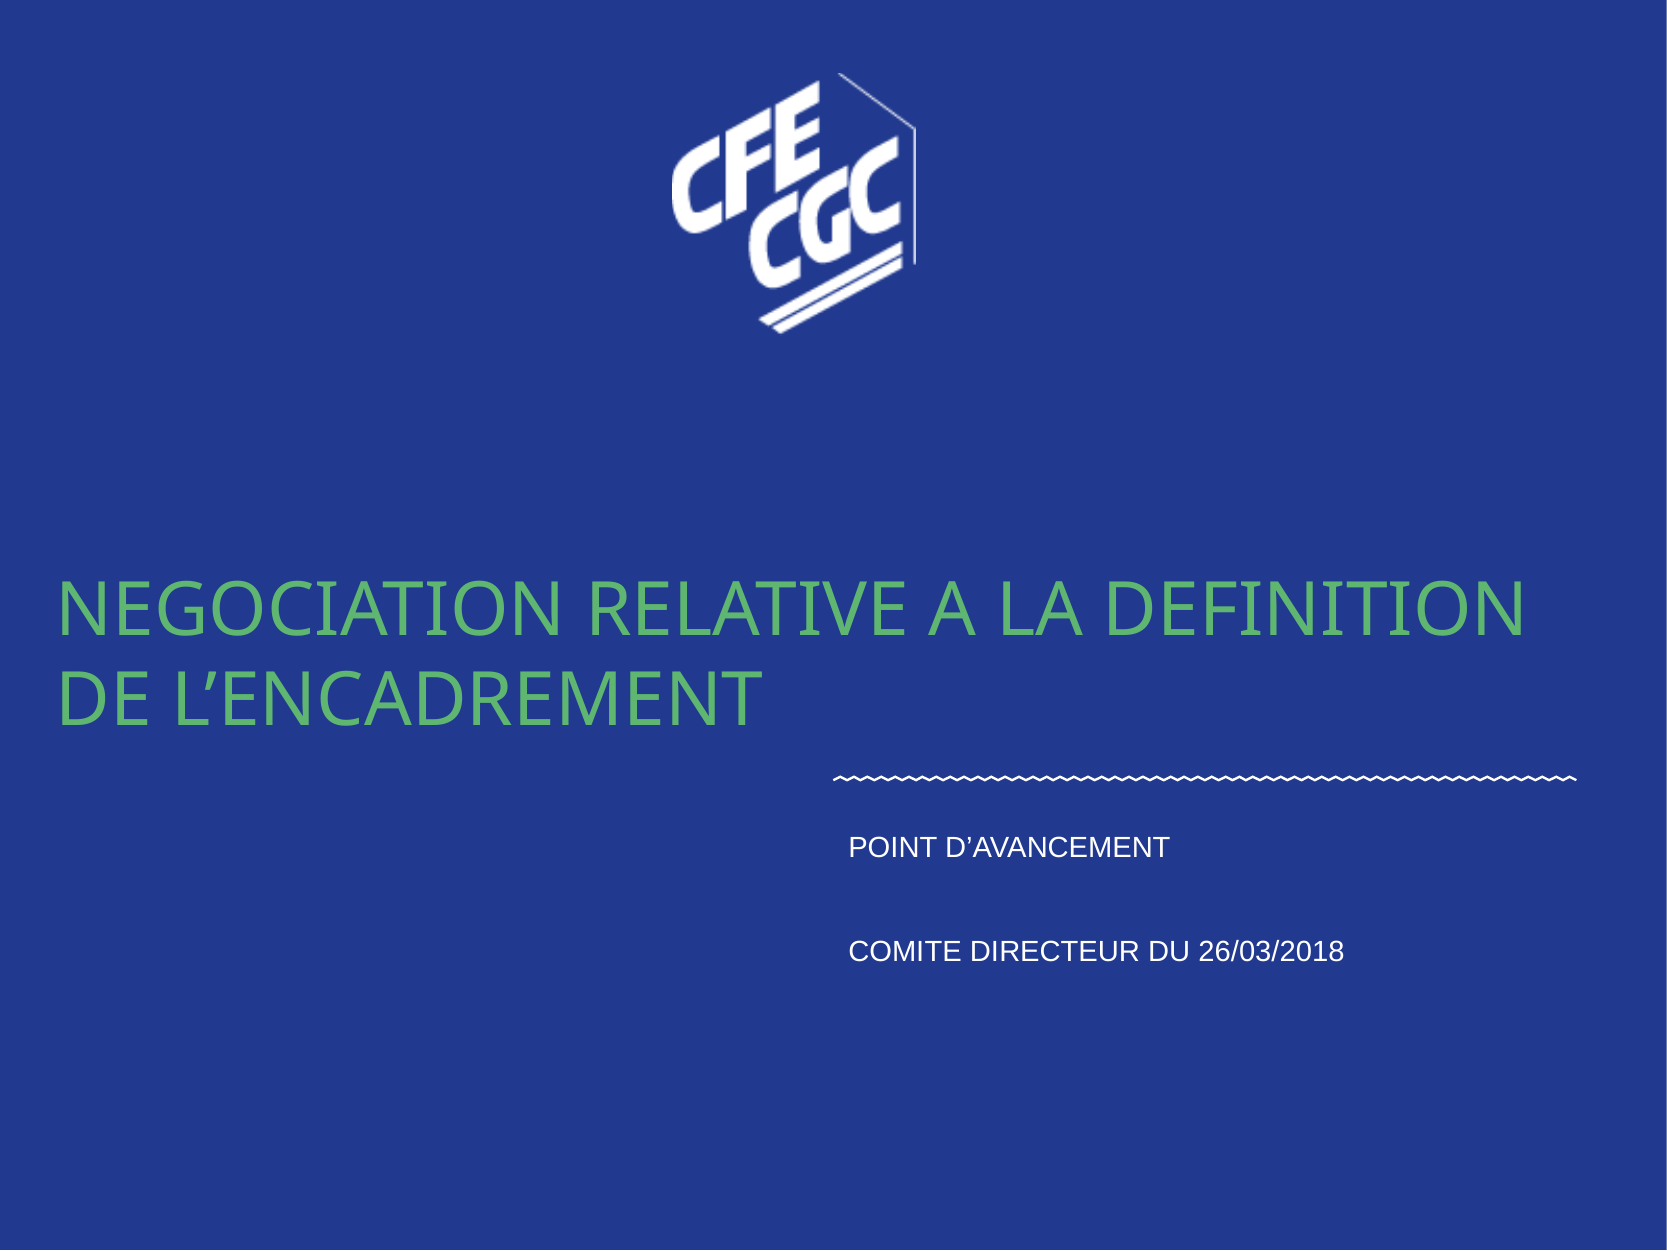

# NEGOCIATION RELATIVE A La DEFINITION DE L’ENCADREMENT
POINT D’AVANCEMENT
Comite Directeur du 26/03/2018